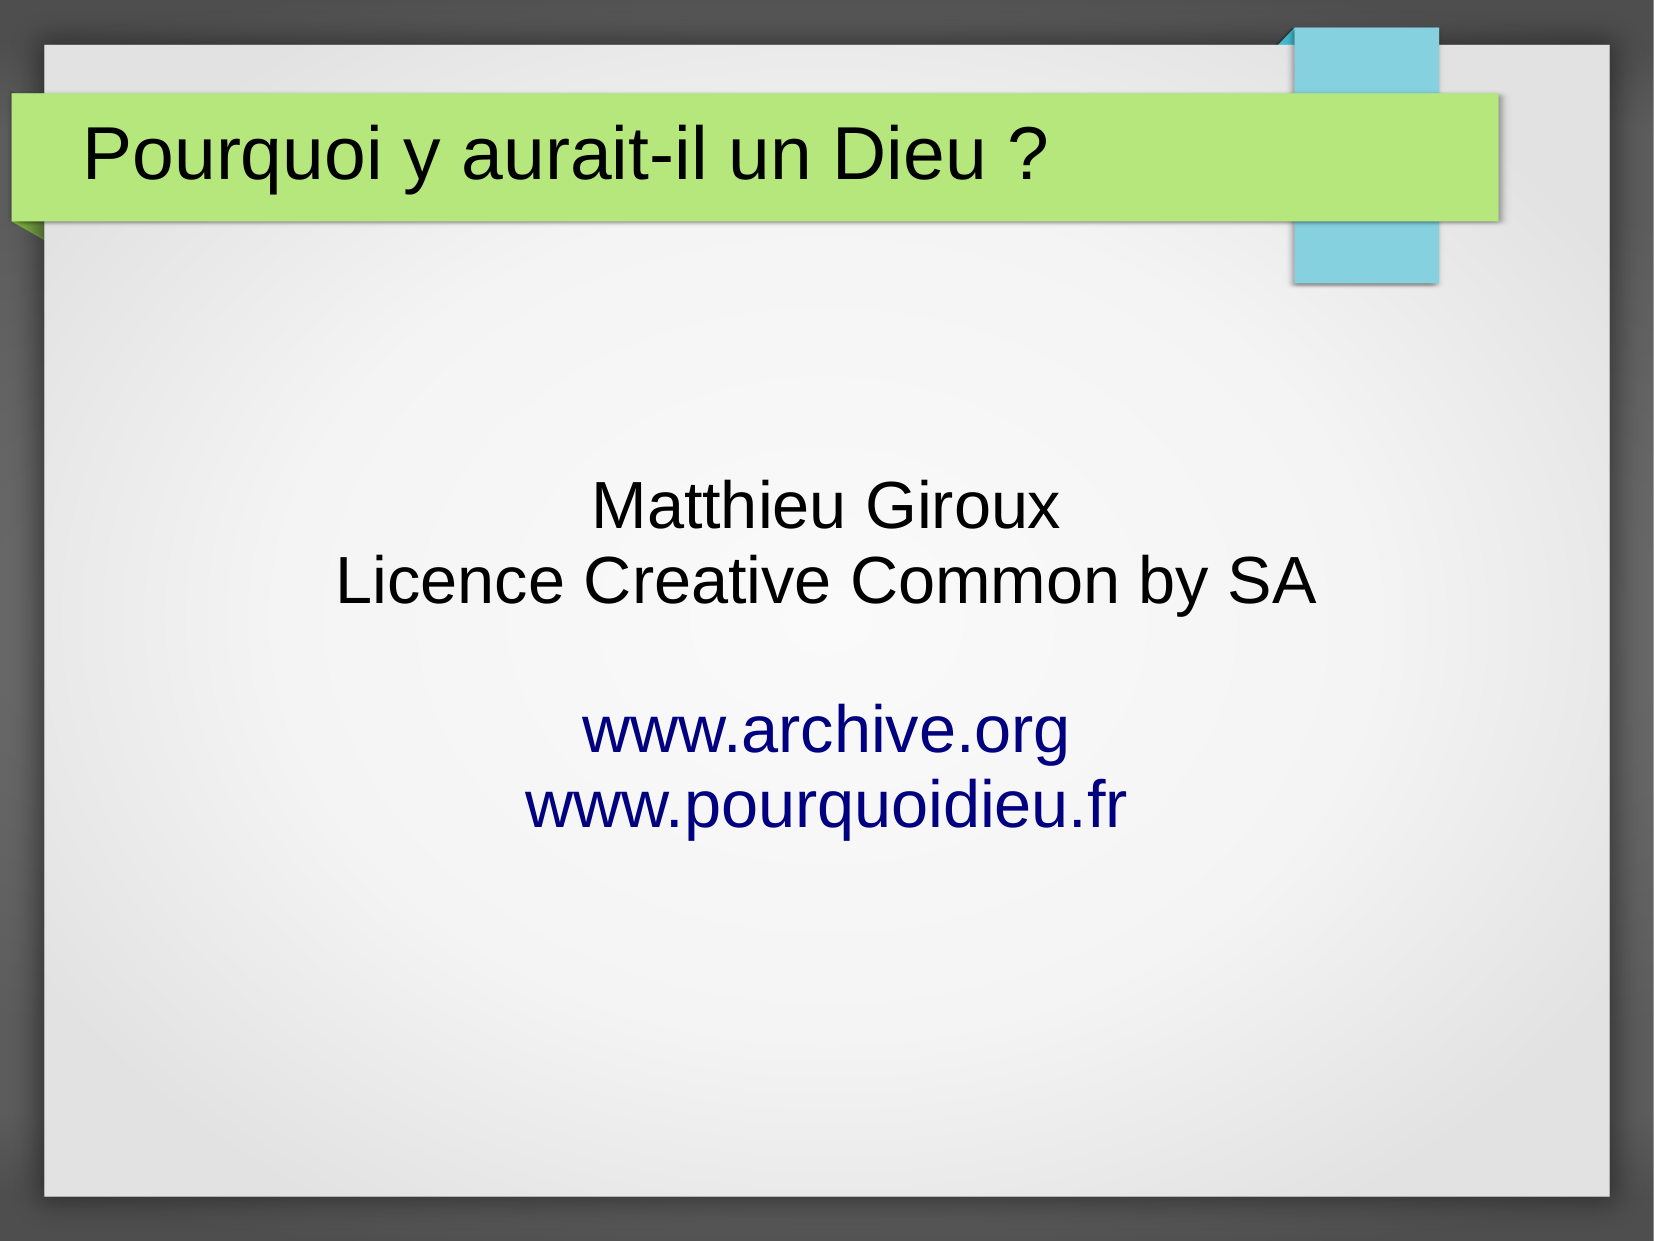

# Pourquoi y aurait-il un Dieu ?
Matthieu Giroux
Licence Creative Common by SA
www.archive.org
www.pourquoidieu.fr